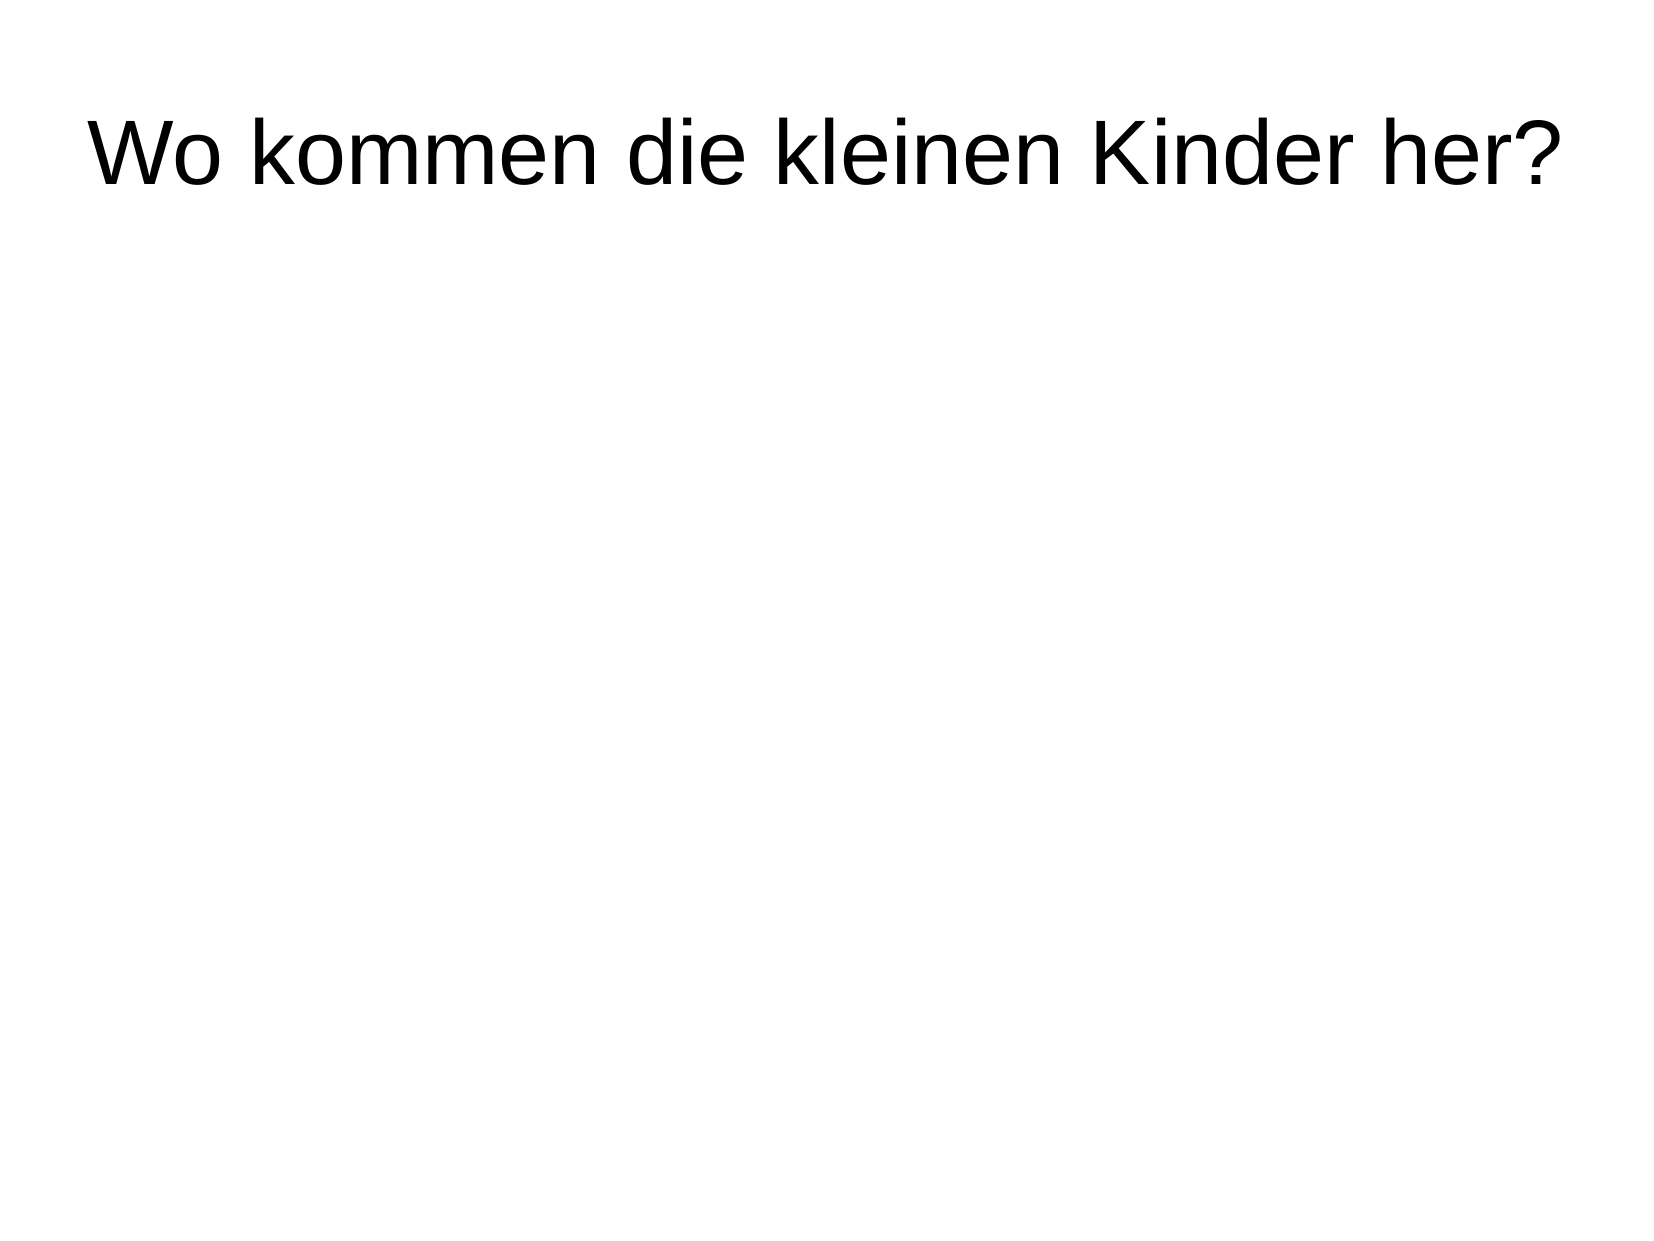

# Wo kommen die kleinen Kinder her?